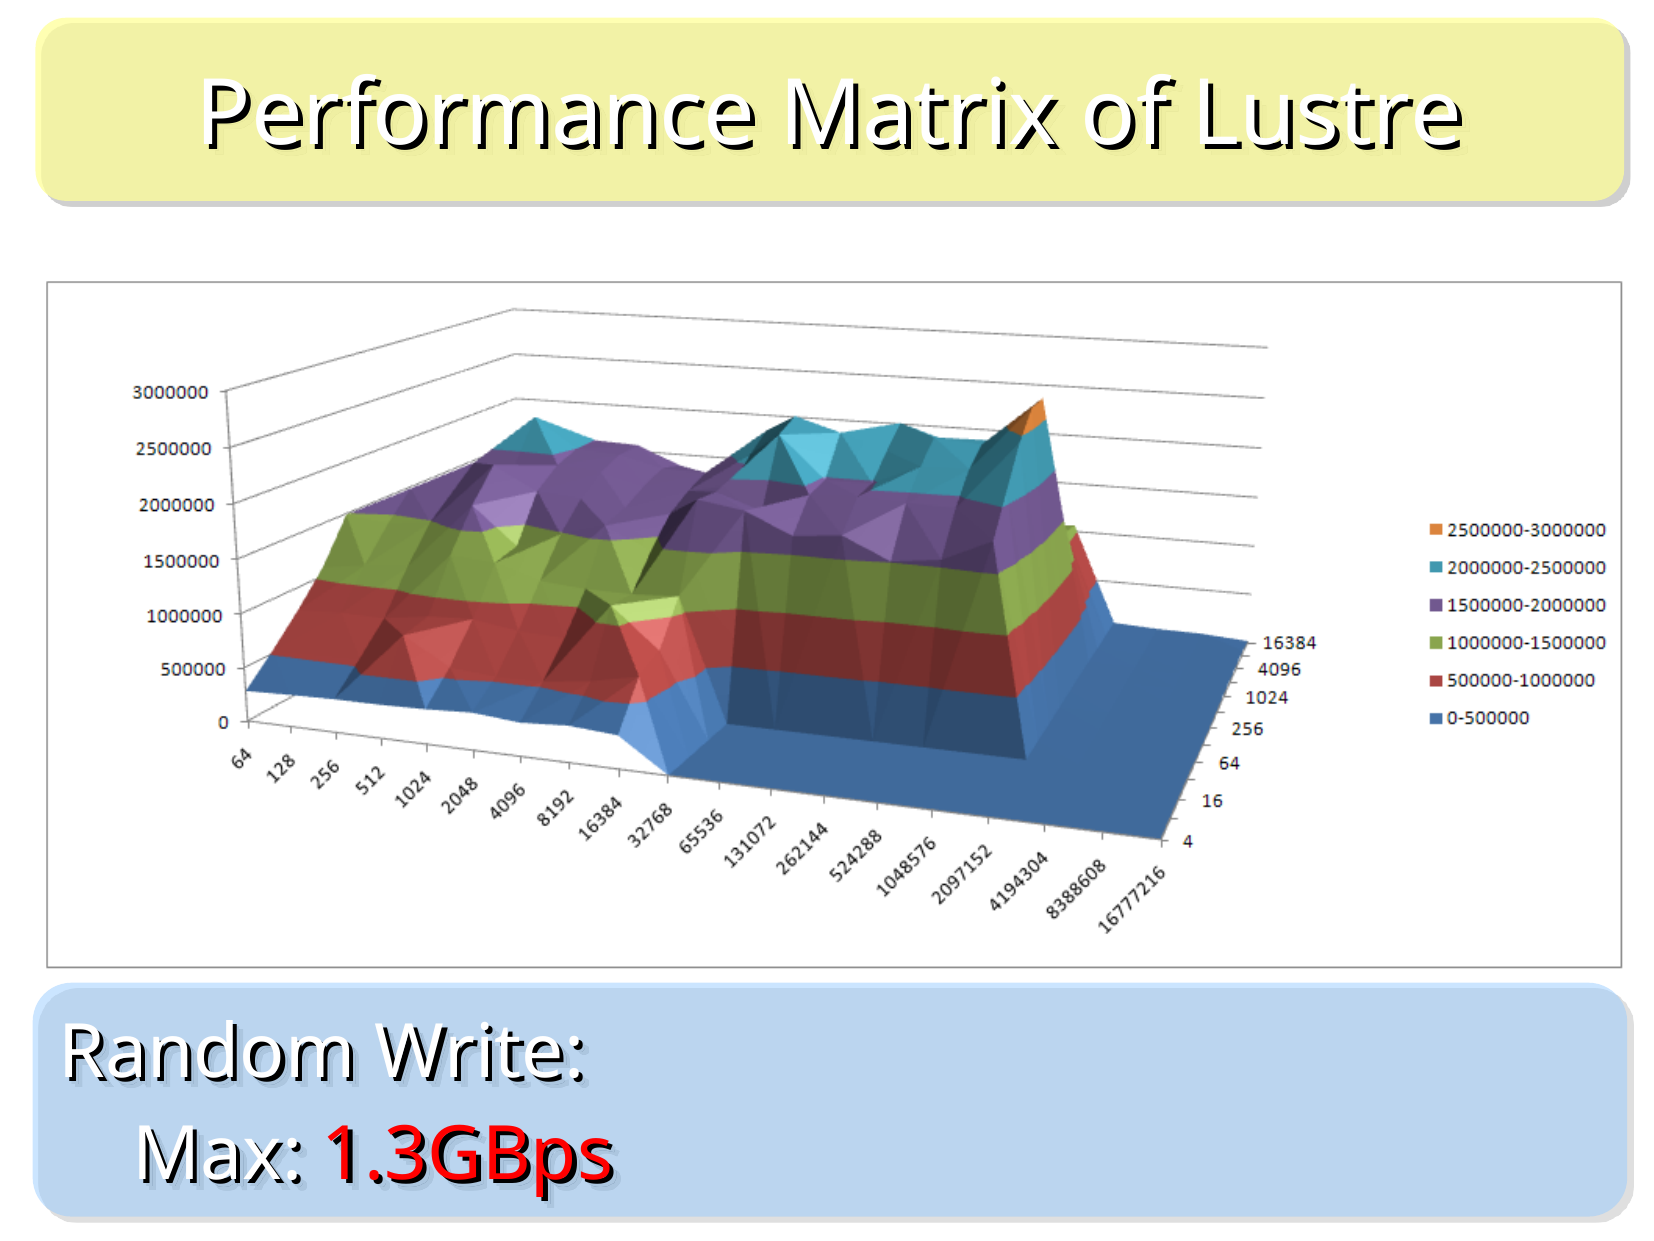

Performance Matrix of Lustre
Random Write:
	Max: 1.3GBps